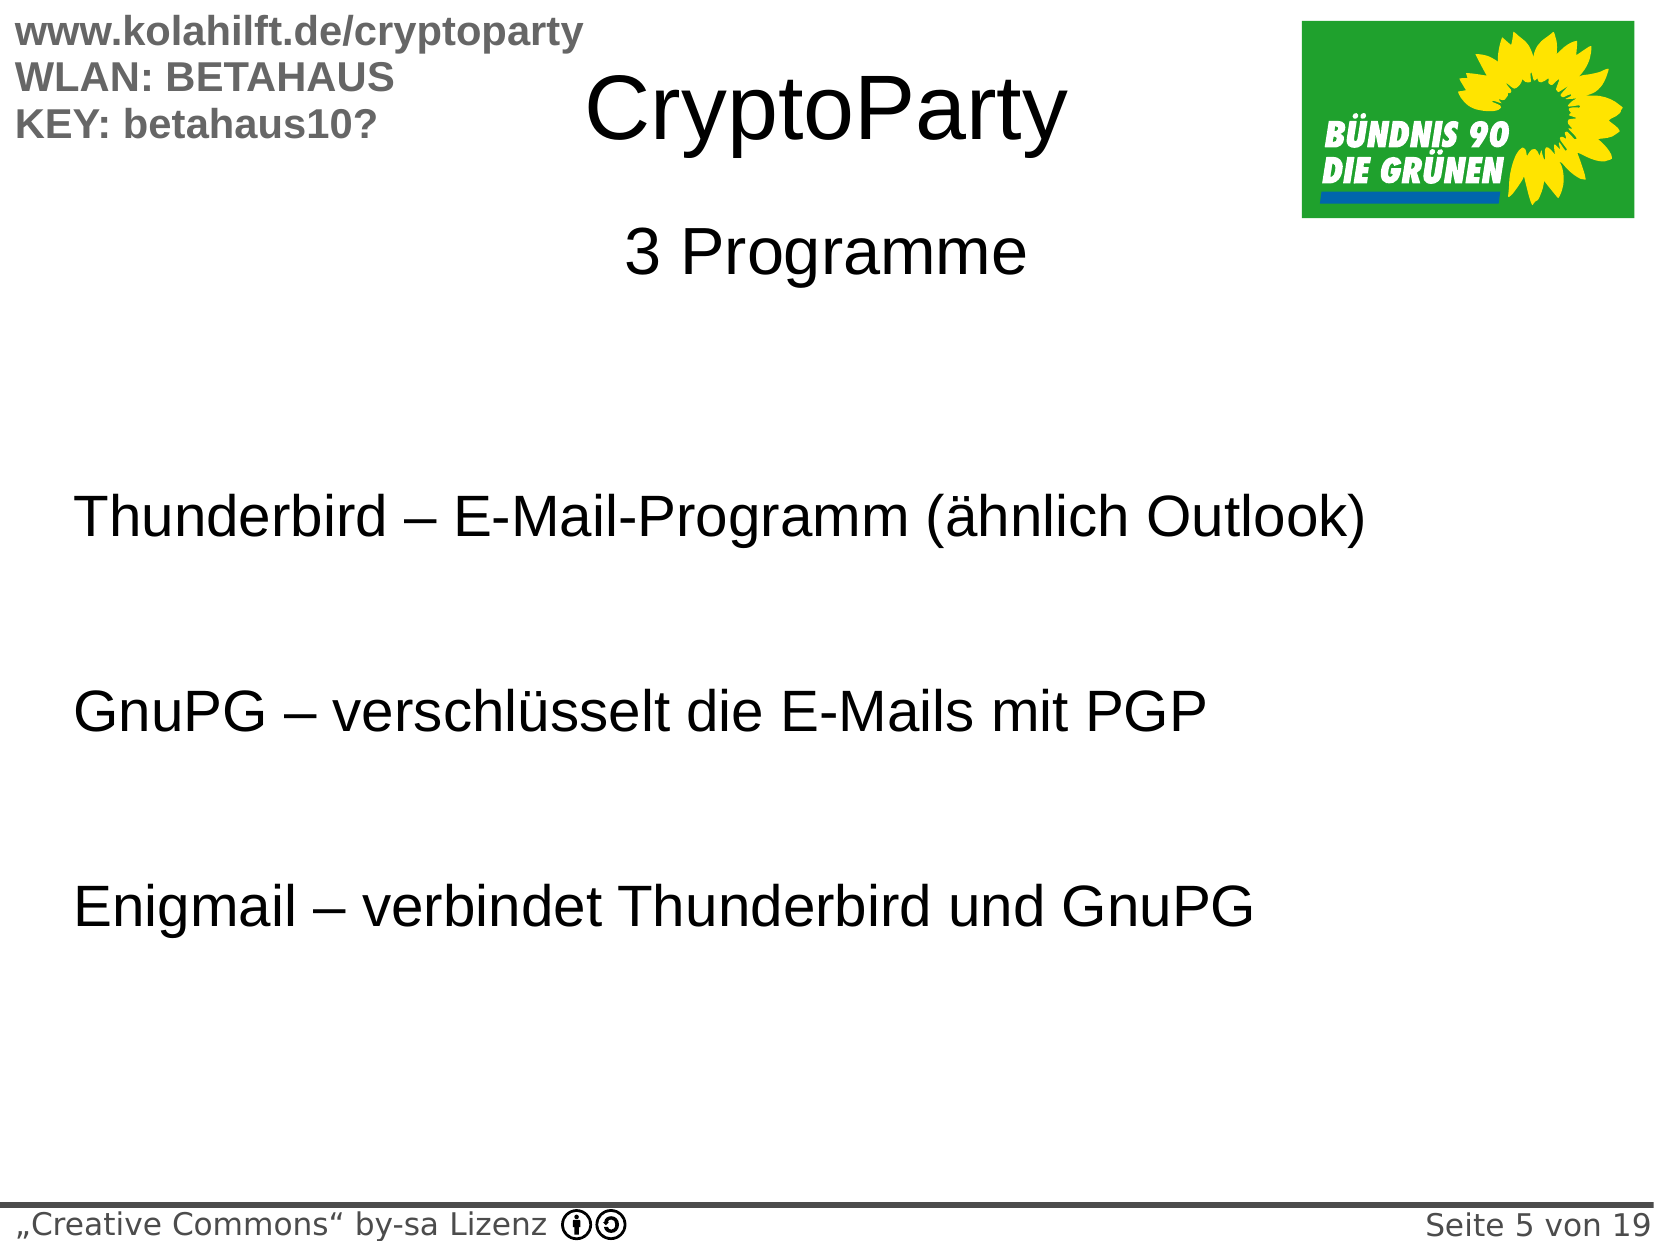

3 Programme
Thunderbird – E-Mail-Programm (ähnlich Outlook)
GnuPG – verschlüsselt die E-Mails mit PGP
Enigmail – verbindet Thunderbird und GnuPG